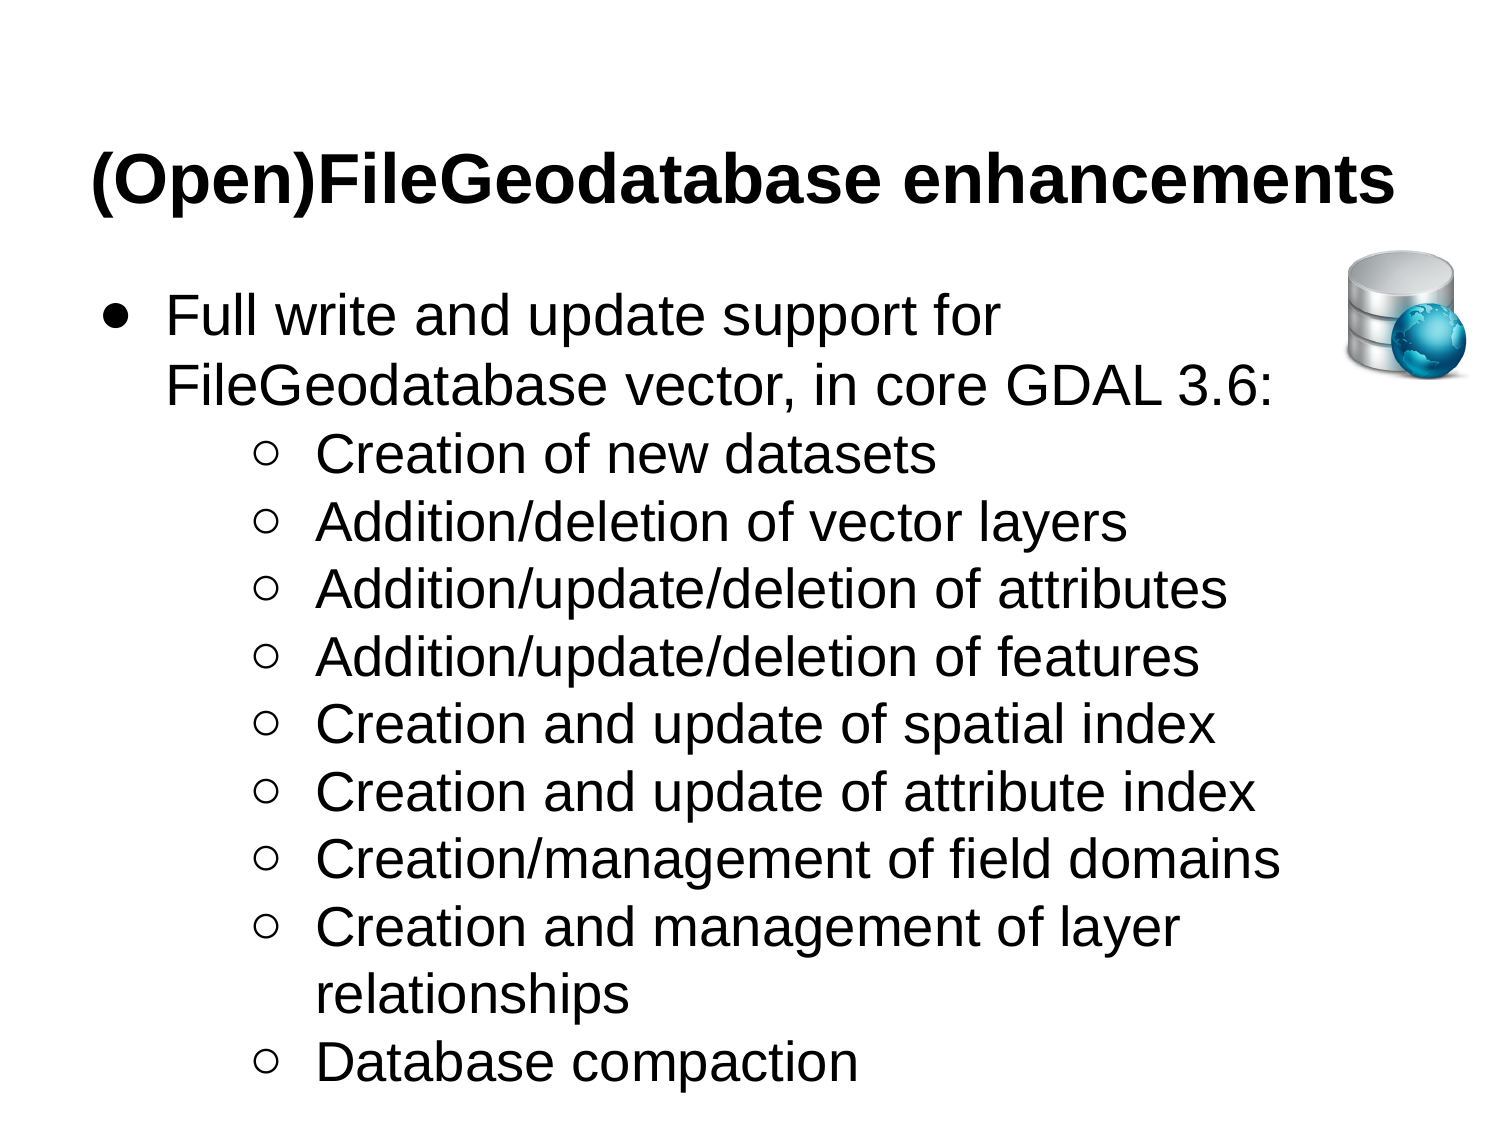

# (Open)FileGeodatabase enhancements
Full write and update support for FileGeodatabase vector, in core GDAL 3.6:
Creation of new datasets
Addition/deletion of vector layers
Addition/update/deletion of attributes
Addition/update/deletion of features
Creation and update of spatial index
Creation and update of attribute index
Creation/management of field domains
Creation and management of layer relationships
Database compaction